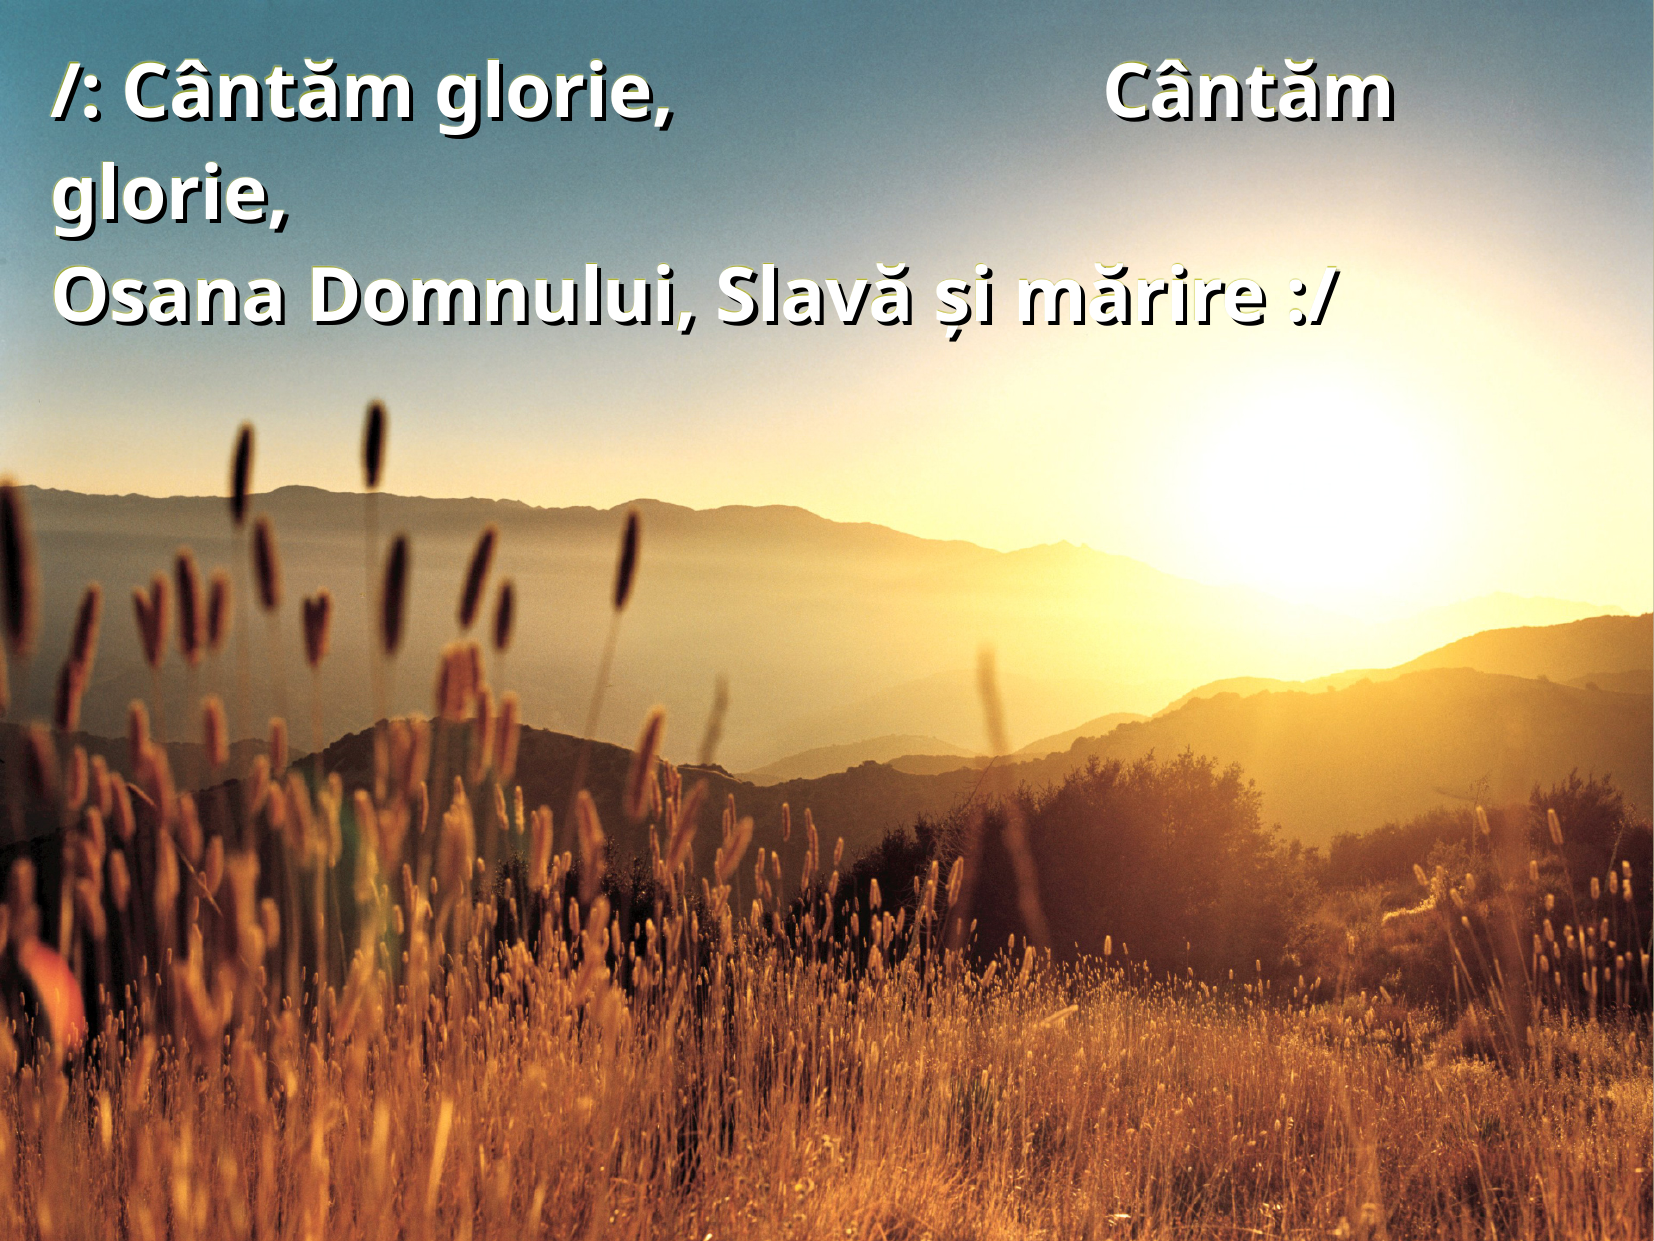

/: Cântăm glorie, Cântăm glorie,
Osana Domnului, Slavă şi mărire :/